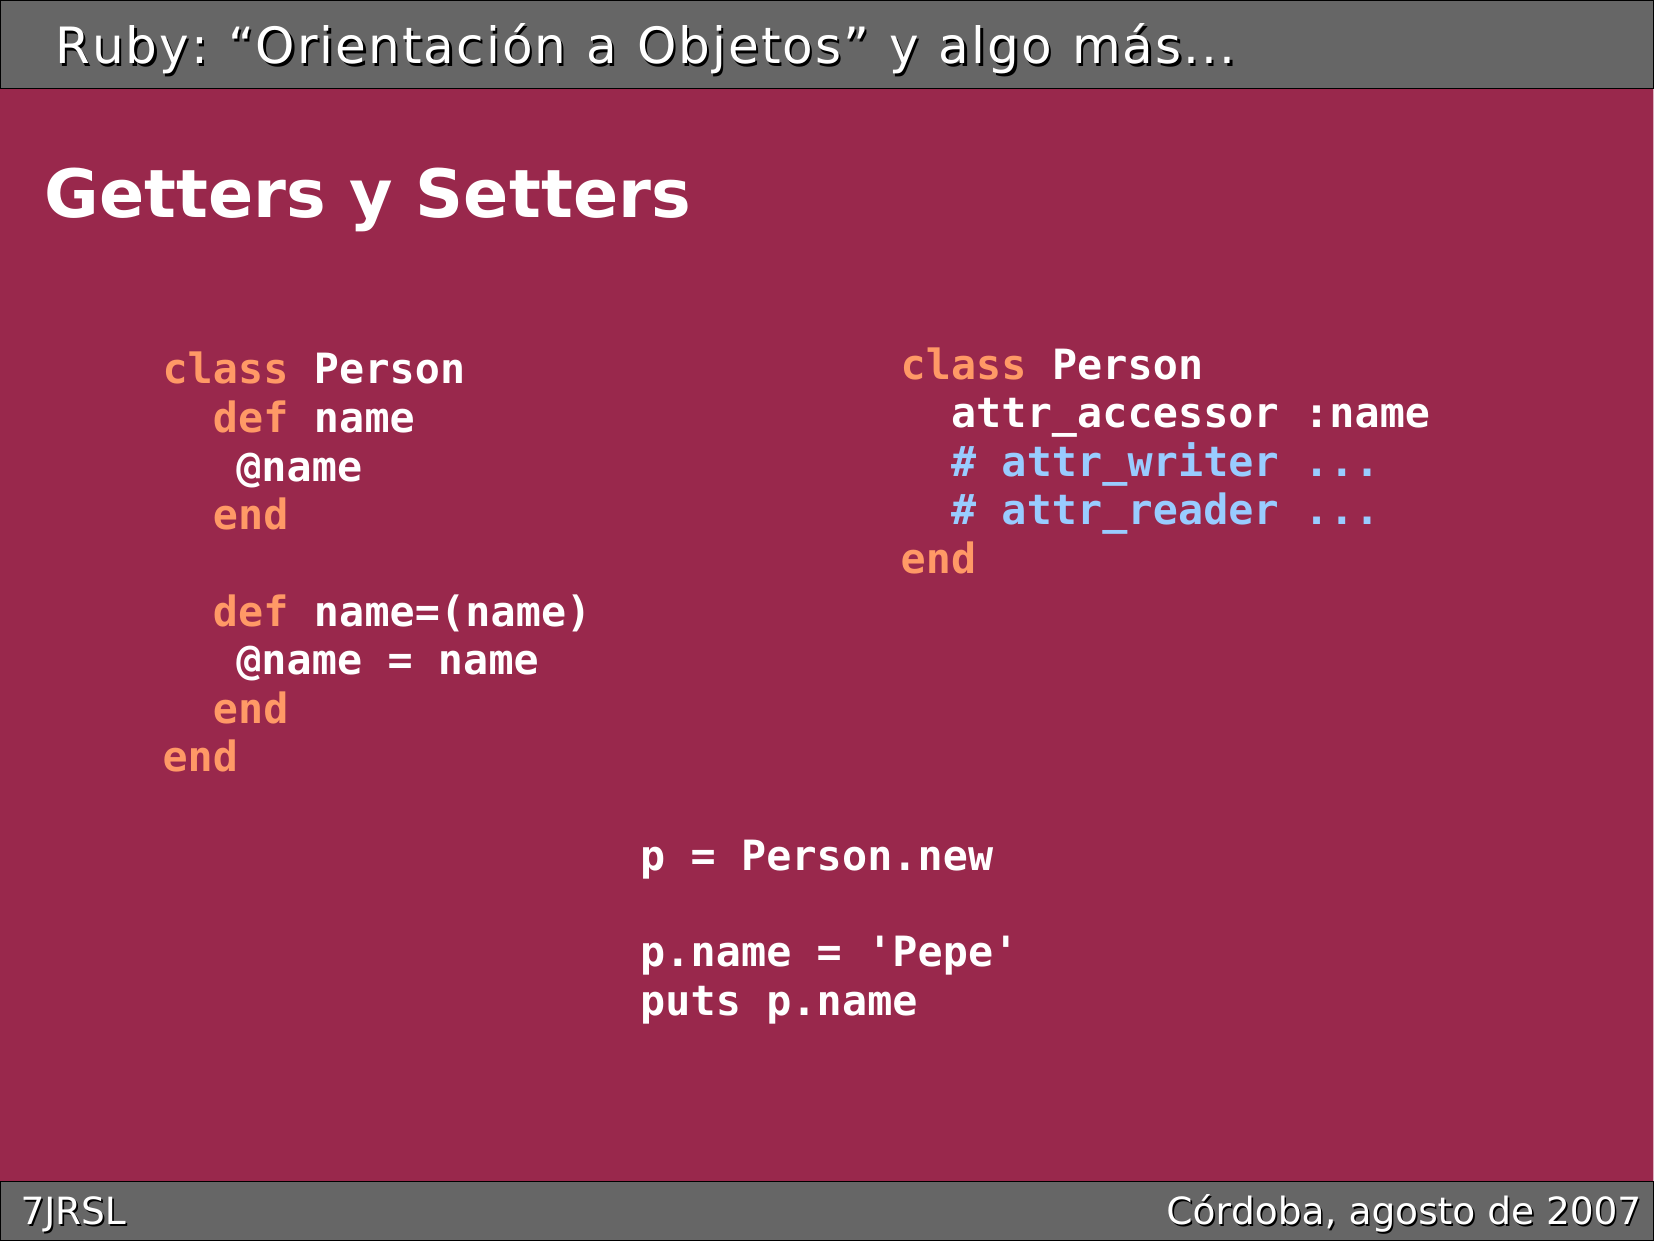

Ruby: “Orientación a Objetos” y algo más...
Getters y Setters
class Person
 attr_accessor :name
 # attr_writer ...
 # attr_reader ...
end
class Person
 def name
	@name
 end
 def name=(name)
	@name = name
 end
end
p = Person.new
p.name = 'Pepe'
puts p.name
7JRSL
Córdoba, agosto de 2007